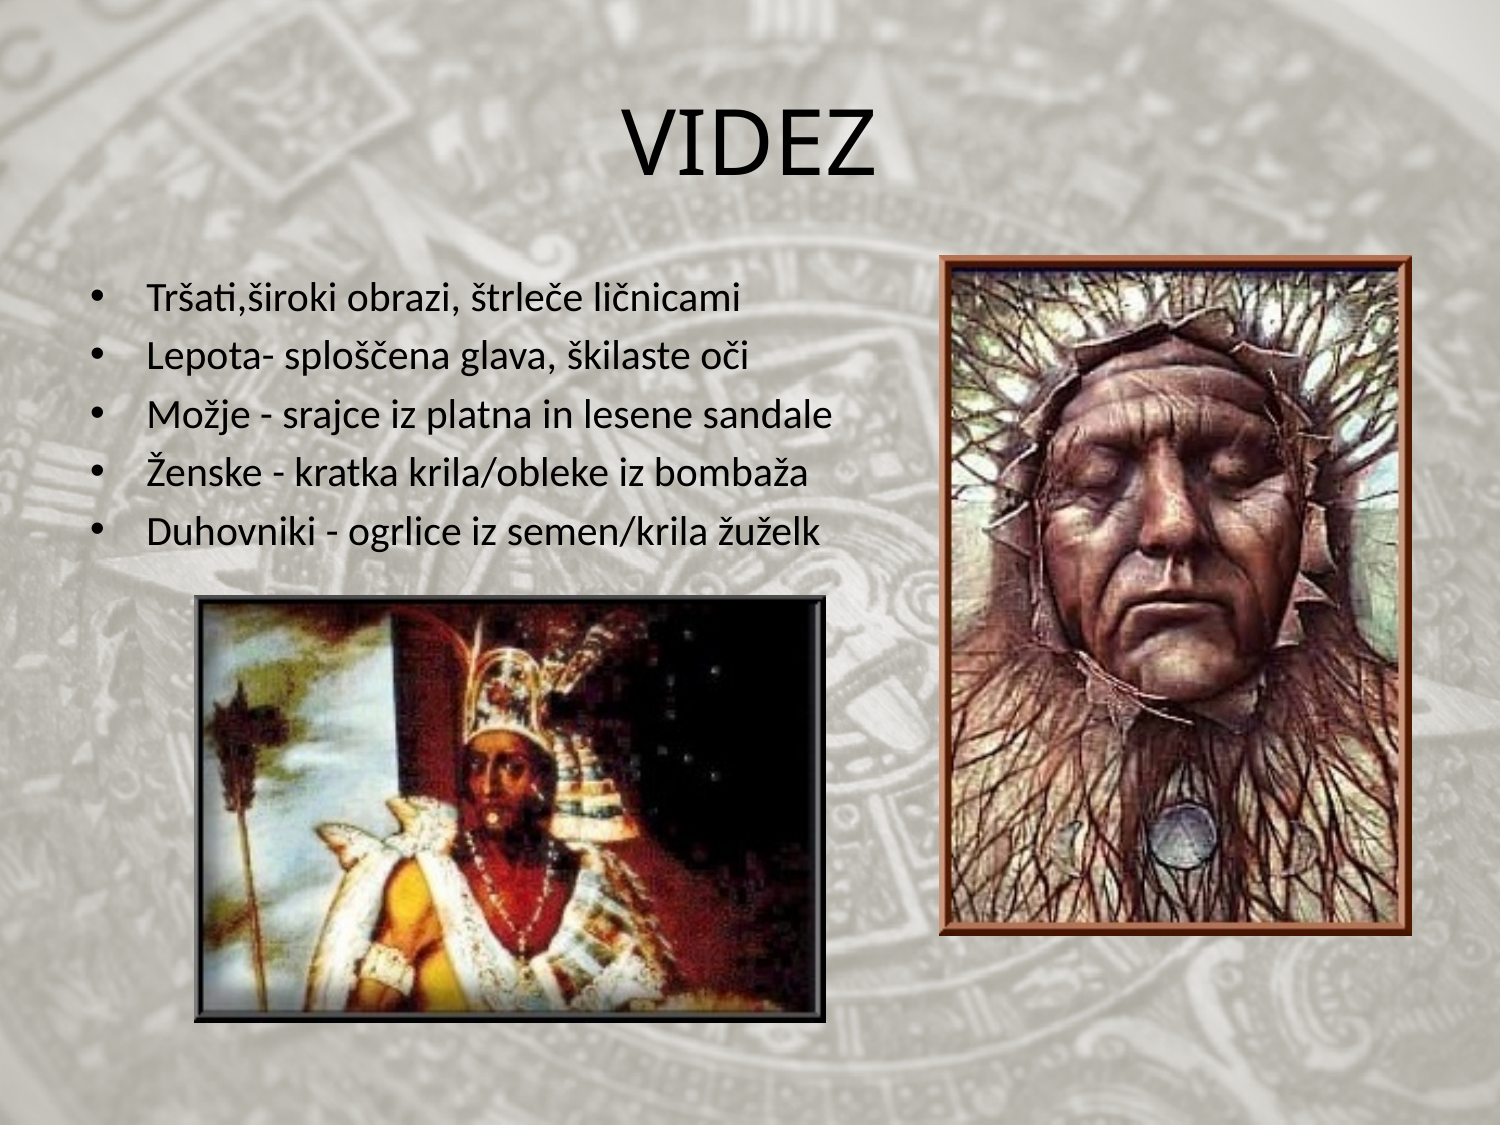

# VIDEZ
Tršati,široki obrazi, štrleče ličnicami
Lepota- sploščena glava, škilaste oči
Možje - srajce iz platna in lesene sandale
Ženske - kratka krila/obleke iz bombaža
Duhovniki - ogrlice iz semen/krila žuželk